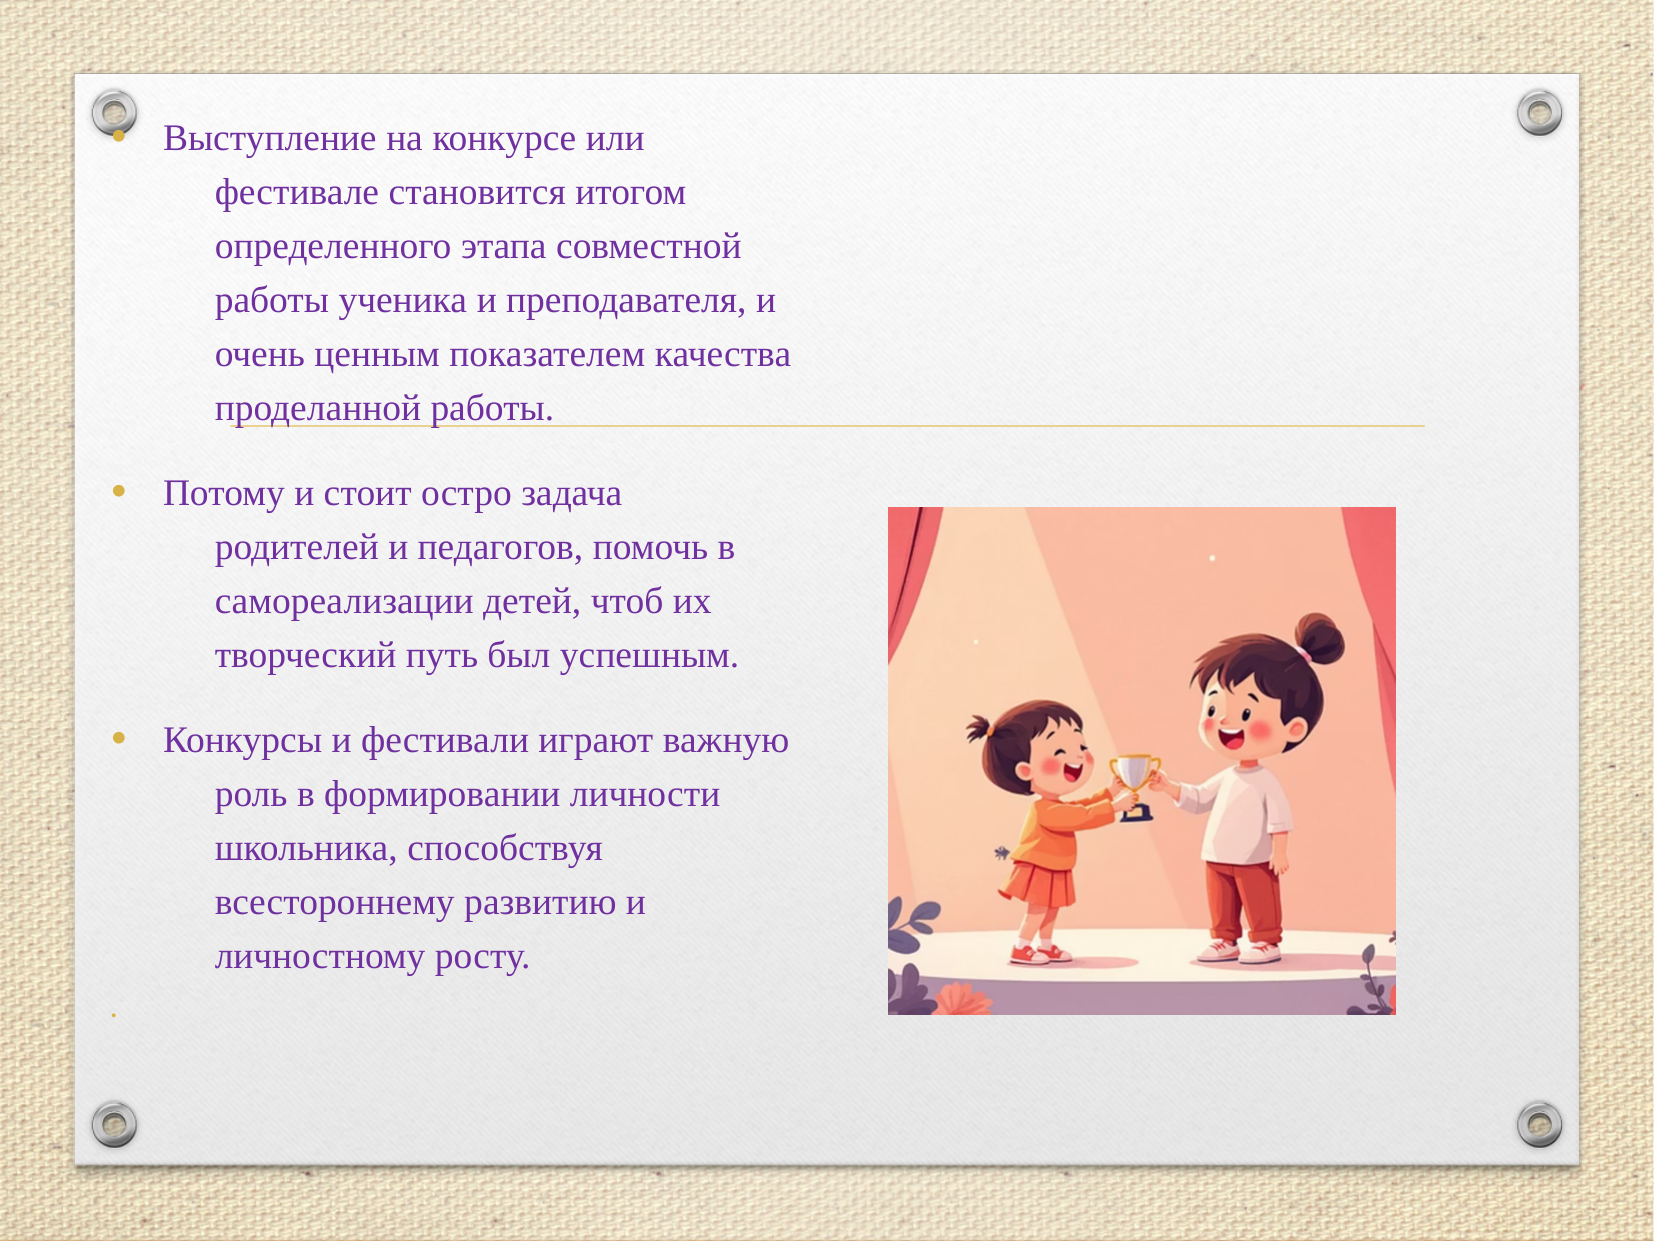

Выступление на конкурсе или фестивале становится итогом определенного этапа совместной работы ученика и преподавателя, и очень ценным показателем качества проделанной работы.
Потому и стоит остро задача родителей и педагогов, помочь в самореализации детей, чтоб их творческий путь был успешным.
Конкурсы и фестивали играют важную роль в формировании личности школьника, способствуя всестороннему развитию и личностному росту.
#